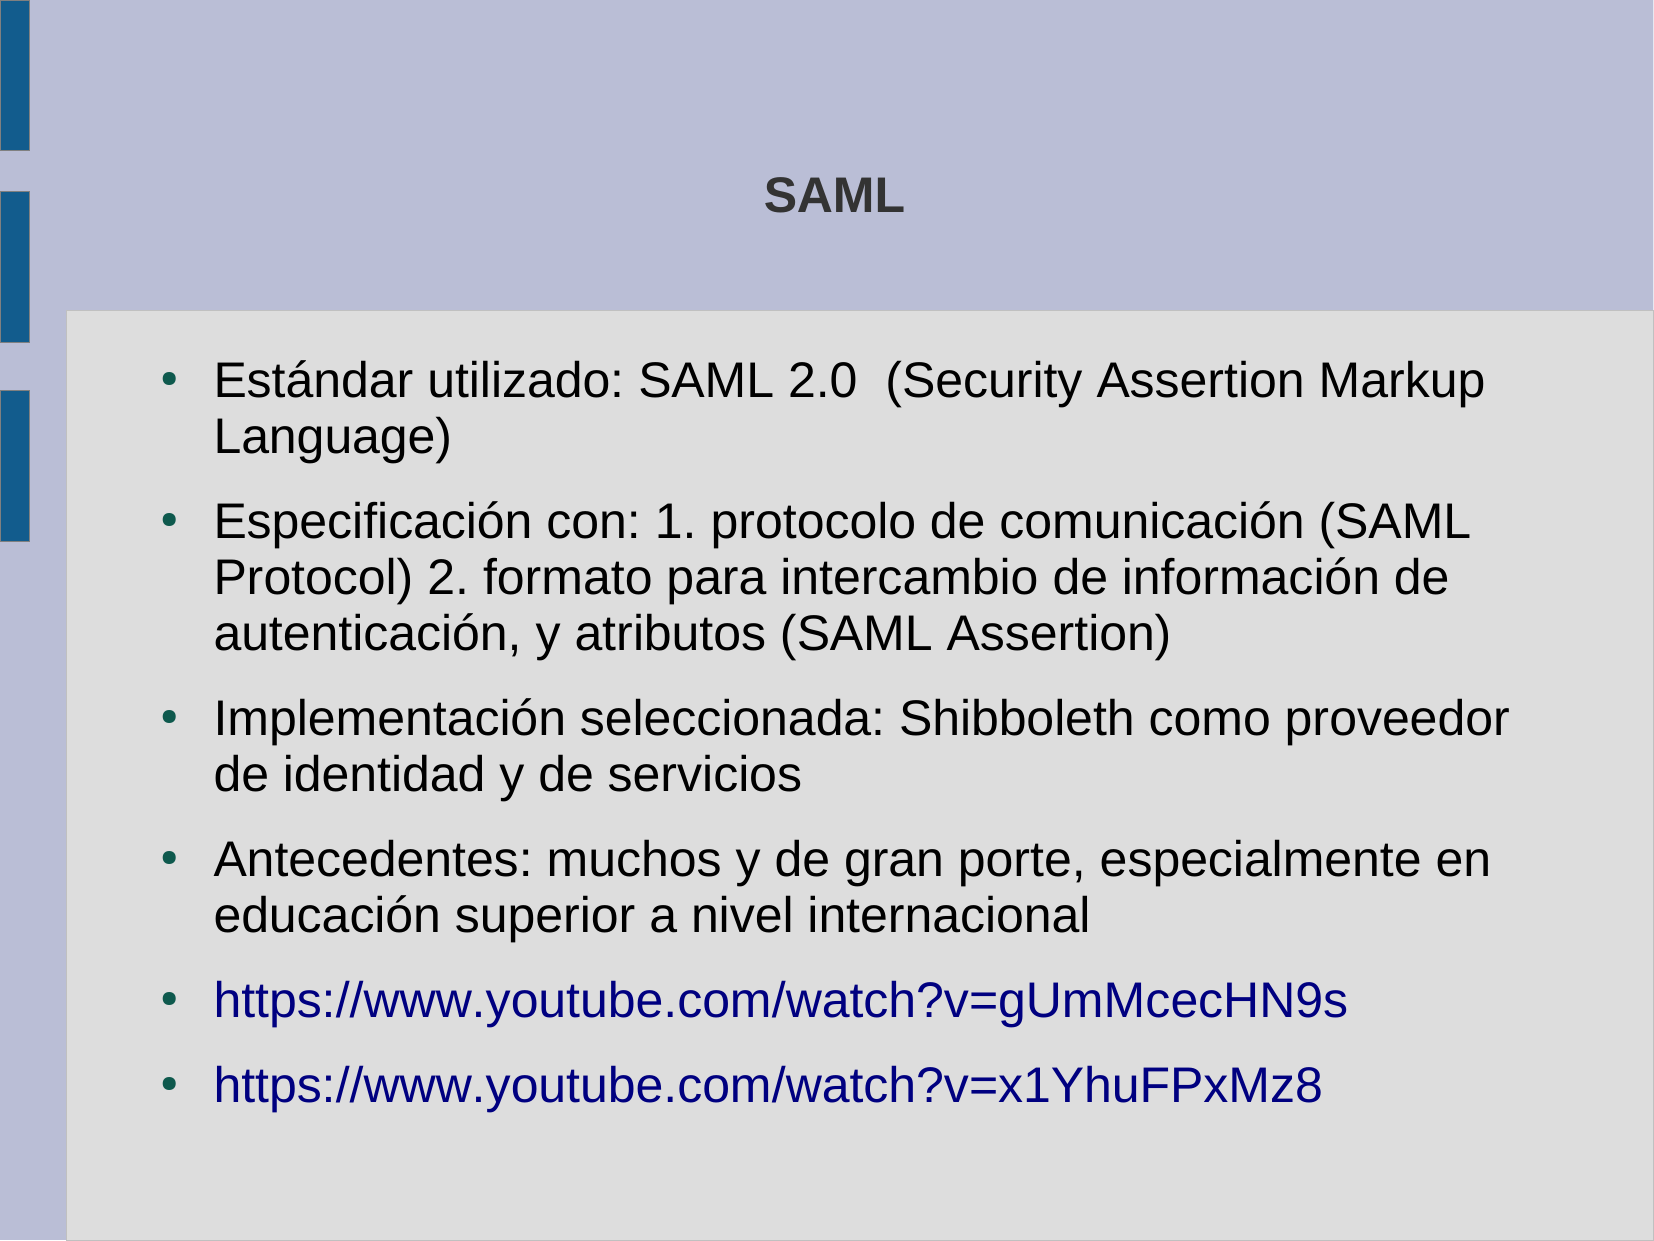

# SAML
Estándar utilizado: SAML 2.0 (Security Assertion Markup Language)
Especificación con: 1. protocolo de comunicación (SAML Protocol) 2. formato para intercambio de información de autenticación, y atributos (SAML Assertion)
Implementación seleccionada: Shibboleth como proveedor de identidad y de servicios
Antecedentes: muchos y de gran porte, especialmente en educación superior a nivel internacional
https://www.youtube.com/watch?v=gUmMcecHN9s
https://www.youtube.com/watch?v=x1YhuFPxMz8